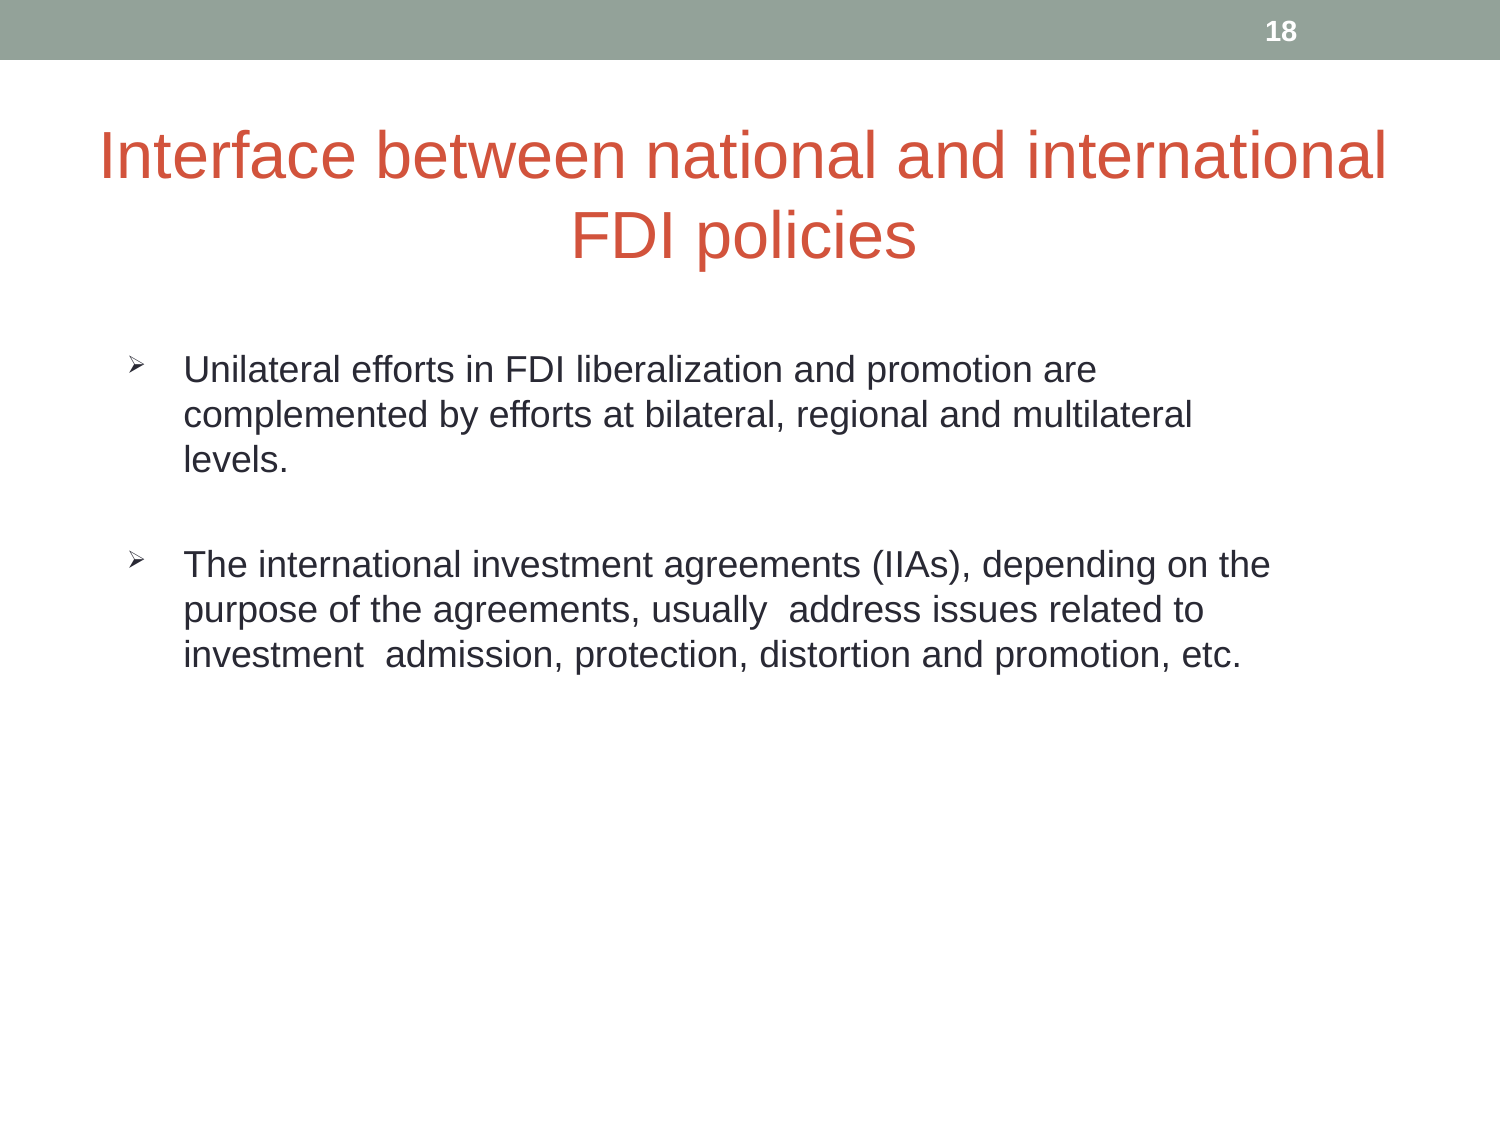

Interface between national and international FDI policies
Unilateral efforts in FDI liberalization and promotion are complemented by efforts at bilateral, regional and multilateral levels.
The international investment agreements (IIAs), depending on the purpose of the agreements, usually address issues related to investment admission, protection, distortion and promotion, etc.